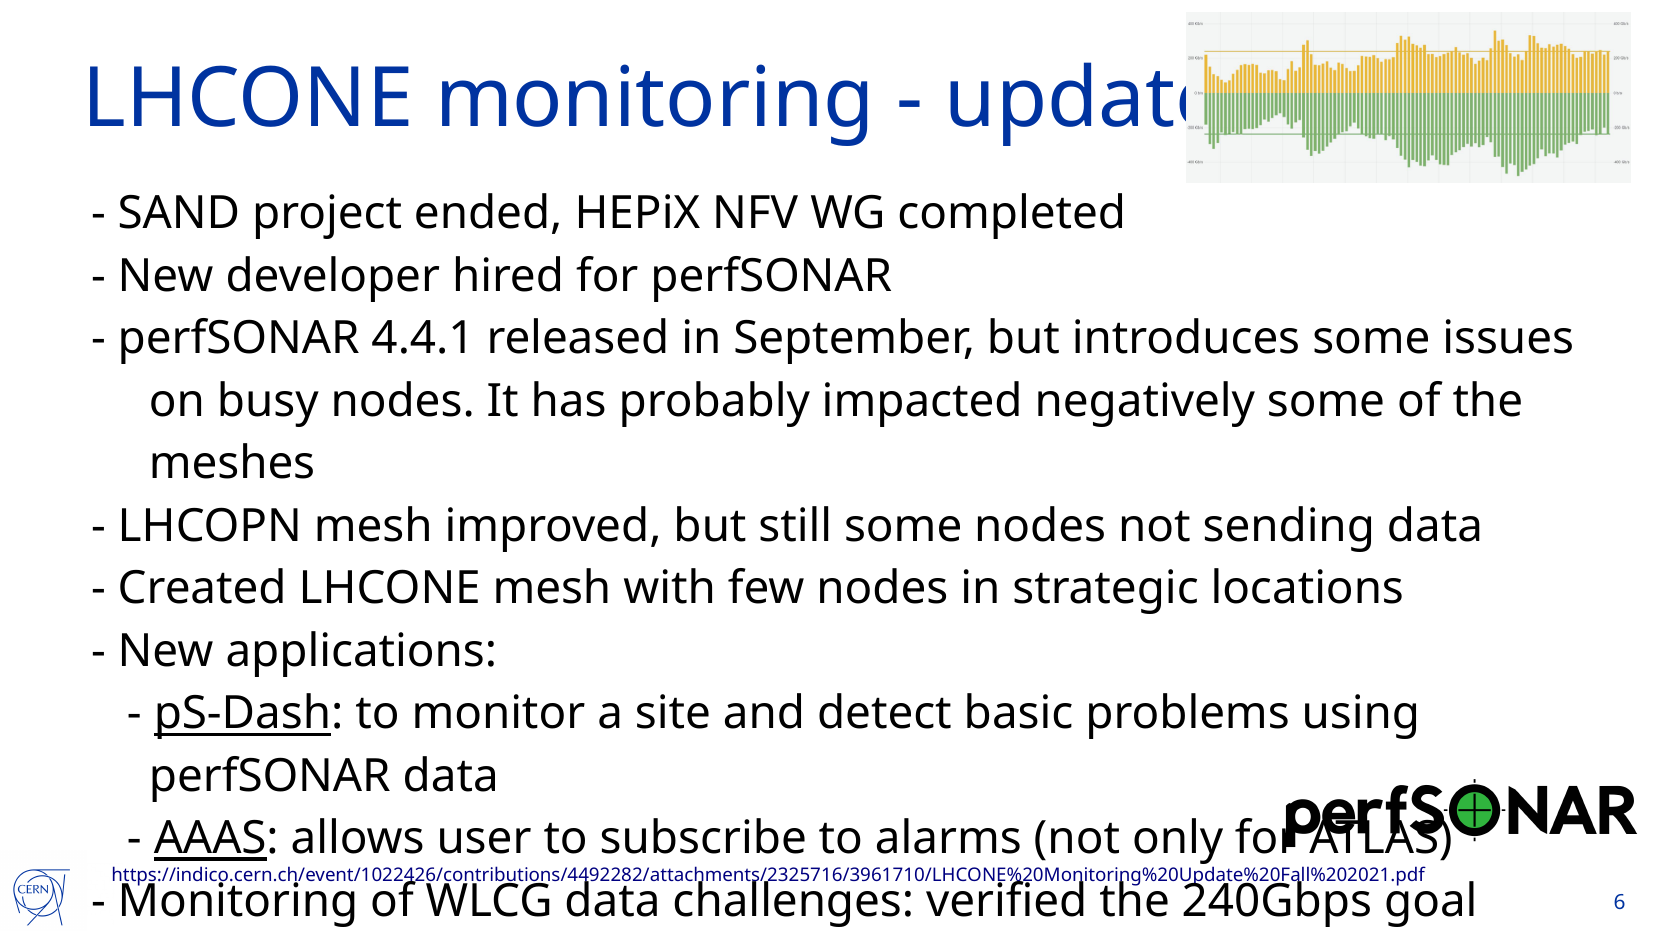

# LHCONE monitoring - update
- SAND project ended, HEPiX NFV WG completed
- New developer hired for perfSONAR
- perfSONAR 4.4.1 released in September, but introduces some issues on busy nodes. It has probably impacted negatively some of the meshes
- LHCOPN mesh improved, but still some nodes not sending data
- Created LHCONE mesh with few nodes in strategic locations
- New applications:
 - pS-Dash: to monitor a site and detect basic problems using perfSONAR data
 - AAAS: allows user to subscribe to alarms (not only for ATLAS)
- Monitoring of WLCG data challenges: verified the 240Gbps goal
https://indico.cern.ch/event/1022426/contributions/4492282/attachments/2325716/3961710/LHCONE%20Monitoring%20Update%20Fall%202021.pdf
6